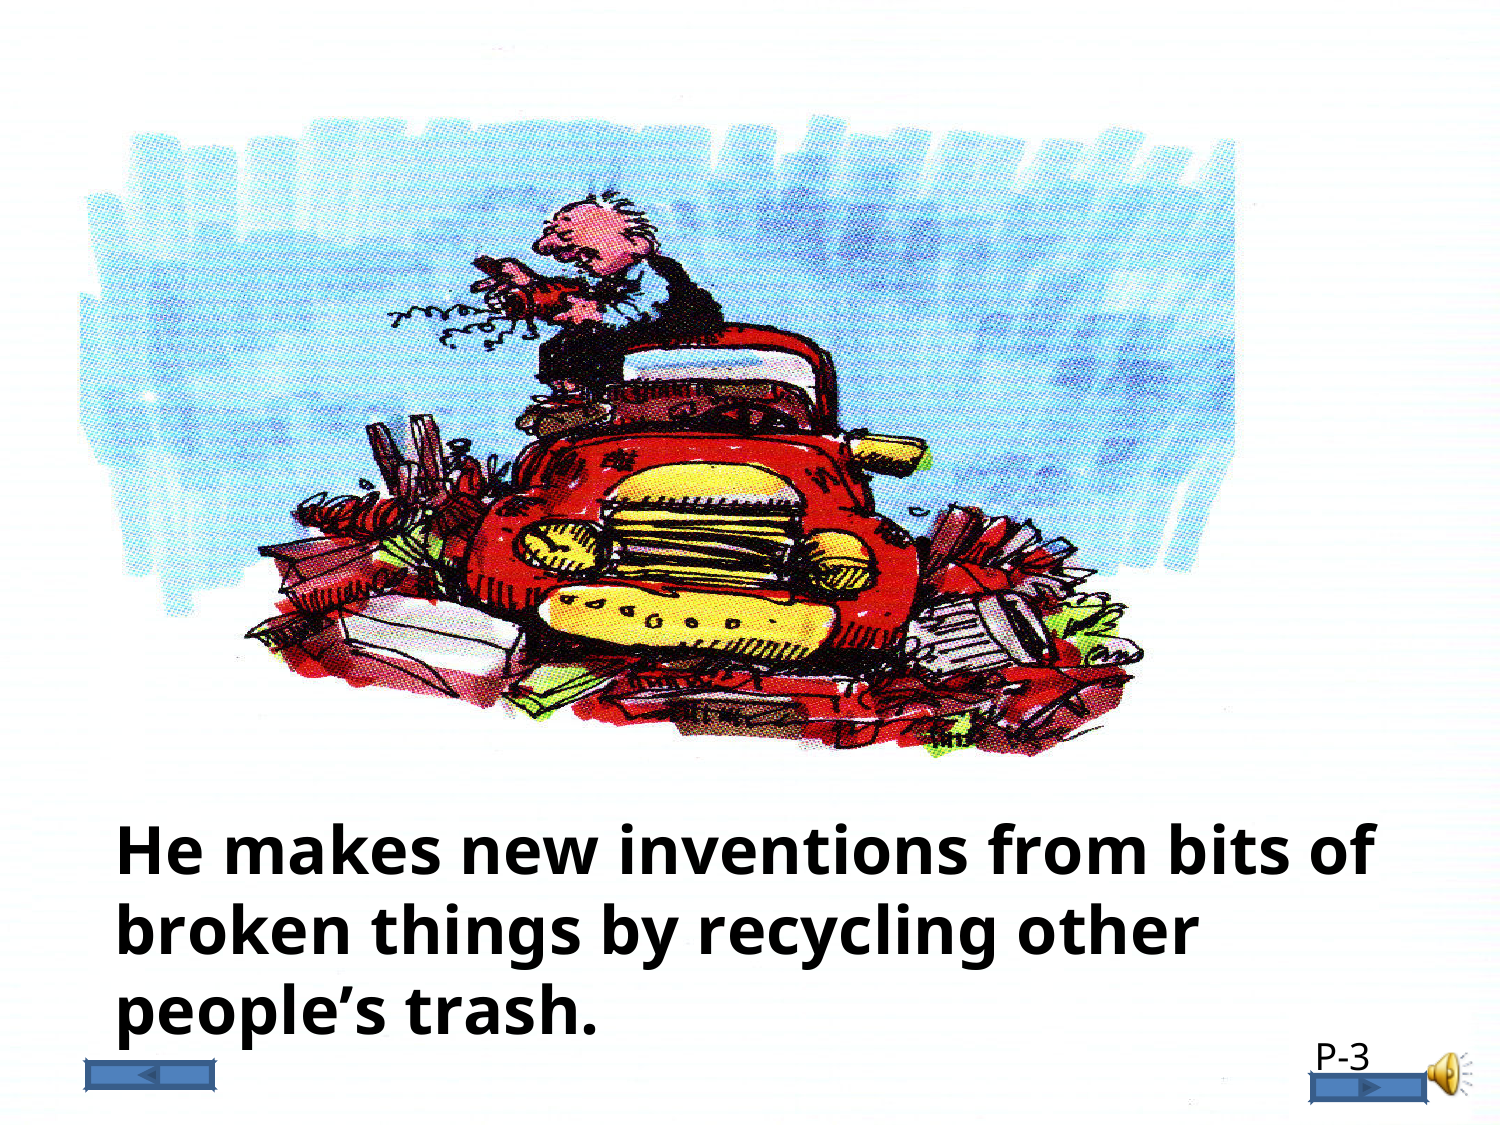

He makes new inventions from bits of broken things by recycling other people’s trash.
P-3